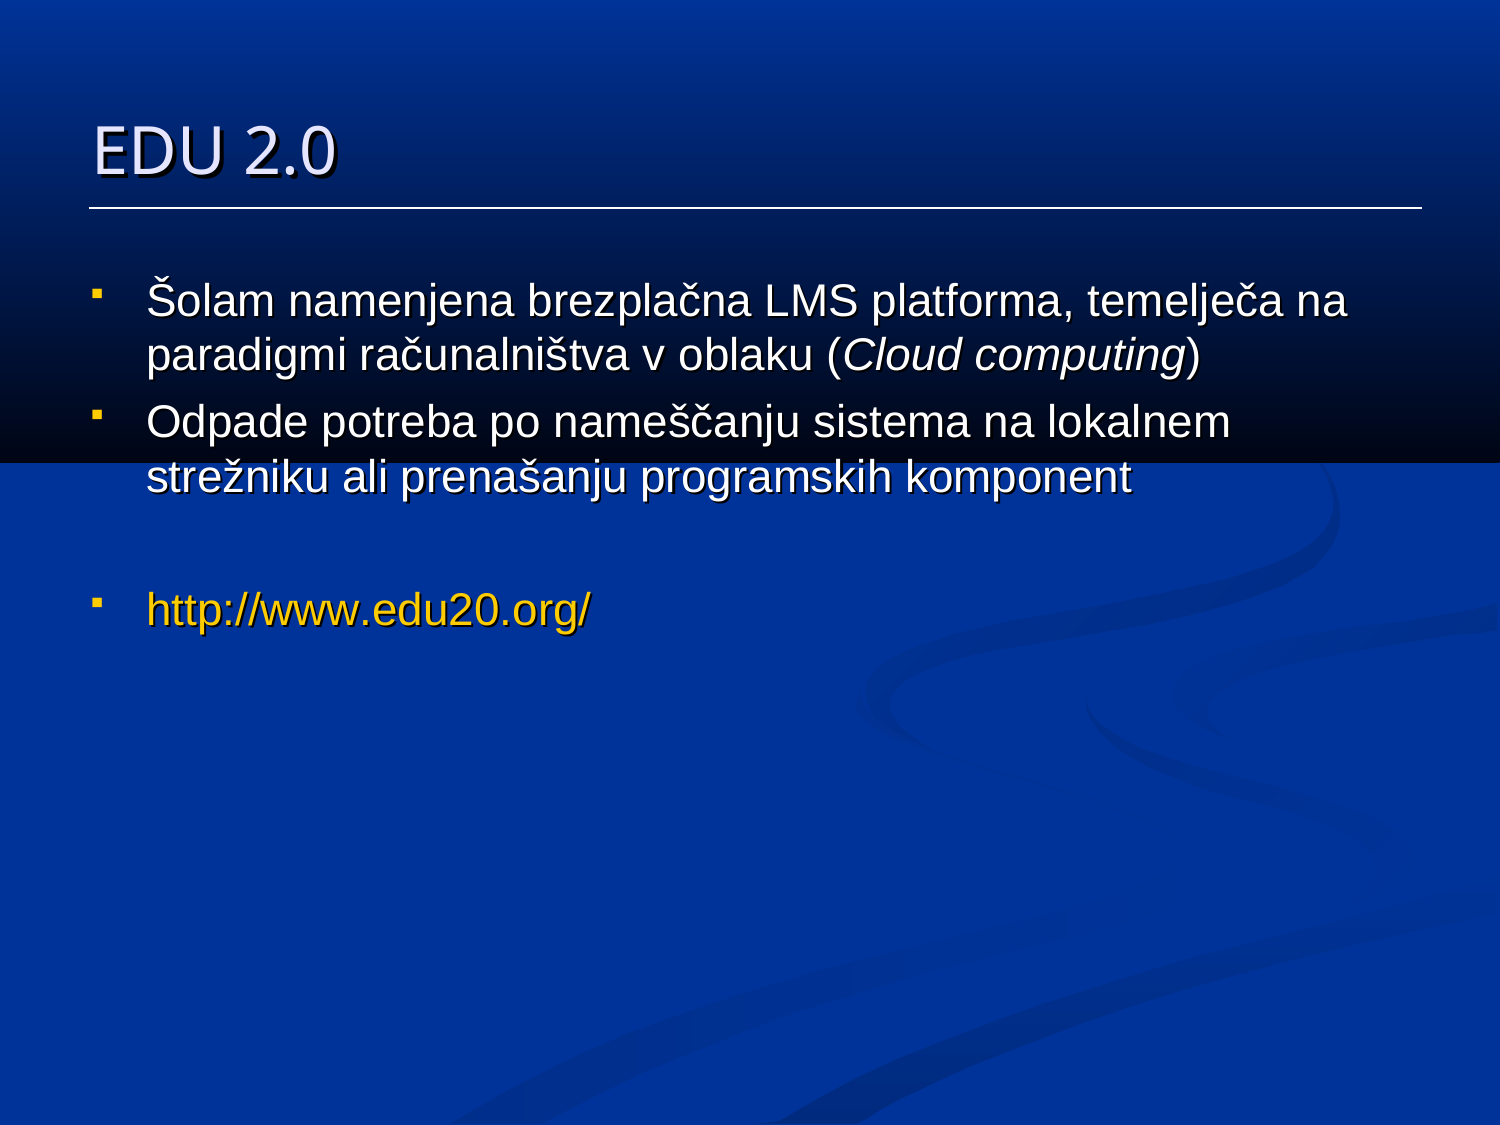

EDU 2.0
Šolam namenjena brezplačna LMS platforma, temelječa na paradigmi računalništva v oblaku (Cloud computing)
Odpade potreba po nameščanju sistema na lokalnem strežniku ali prenašanju programskih komponent
http://www.edu20.org/